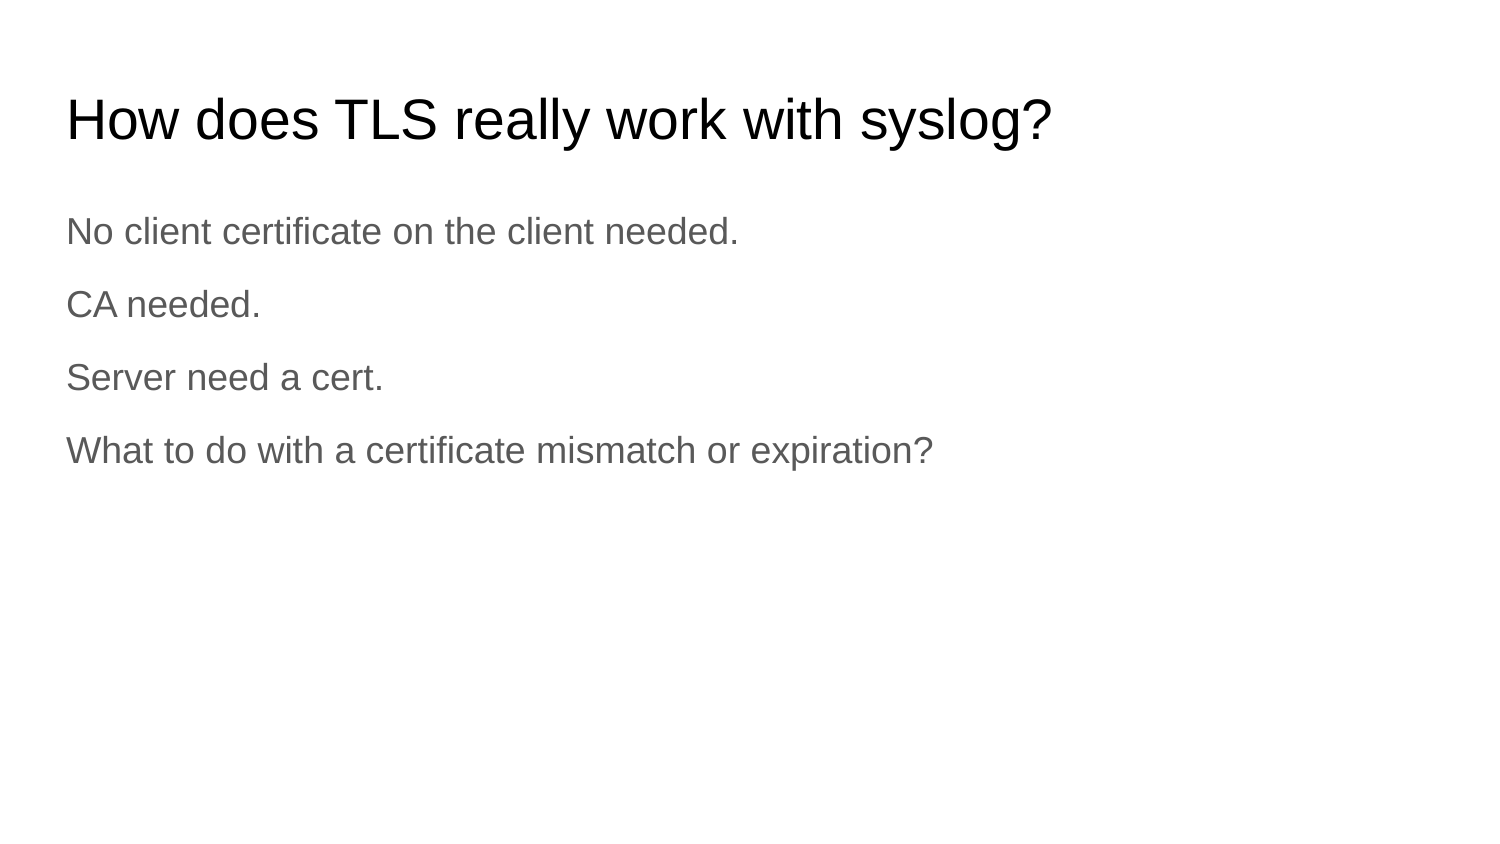

# How does TLS really work with syslog?
No client certificate on the client needed.
CA needed.
Server need a cert.
What to do with a certificate mismatch or expiration?